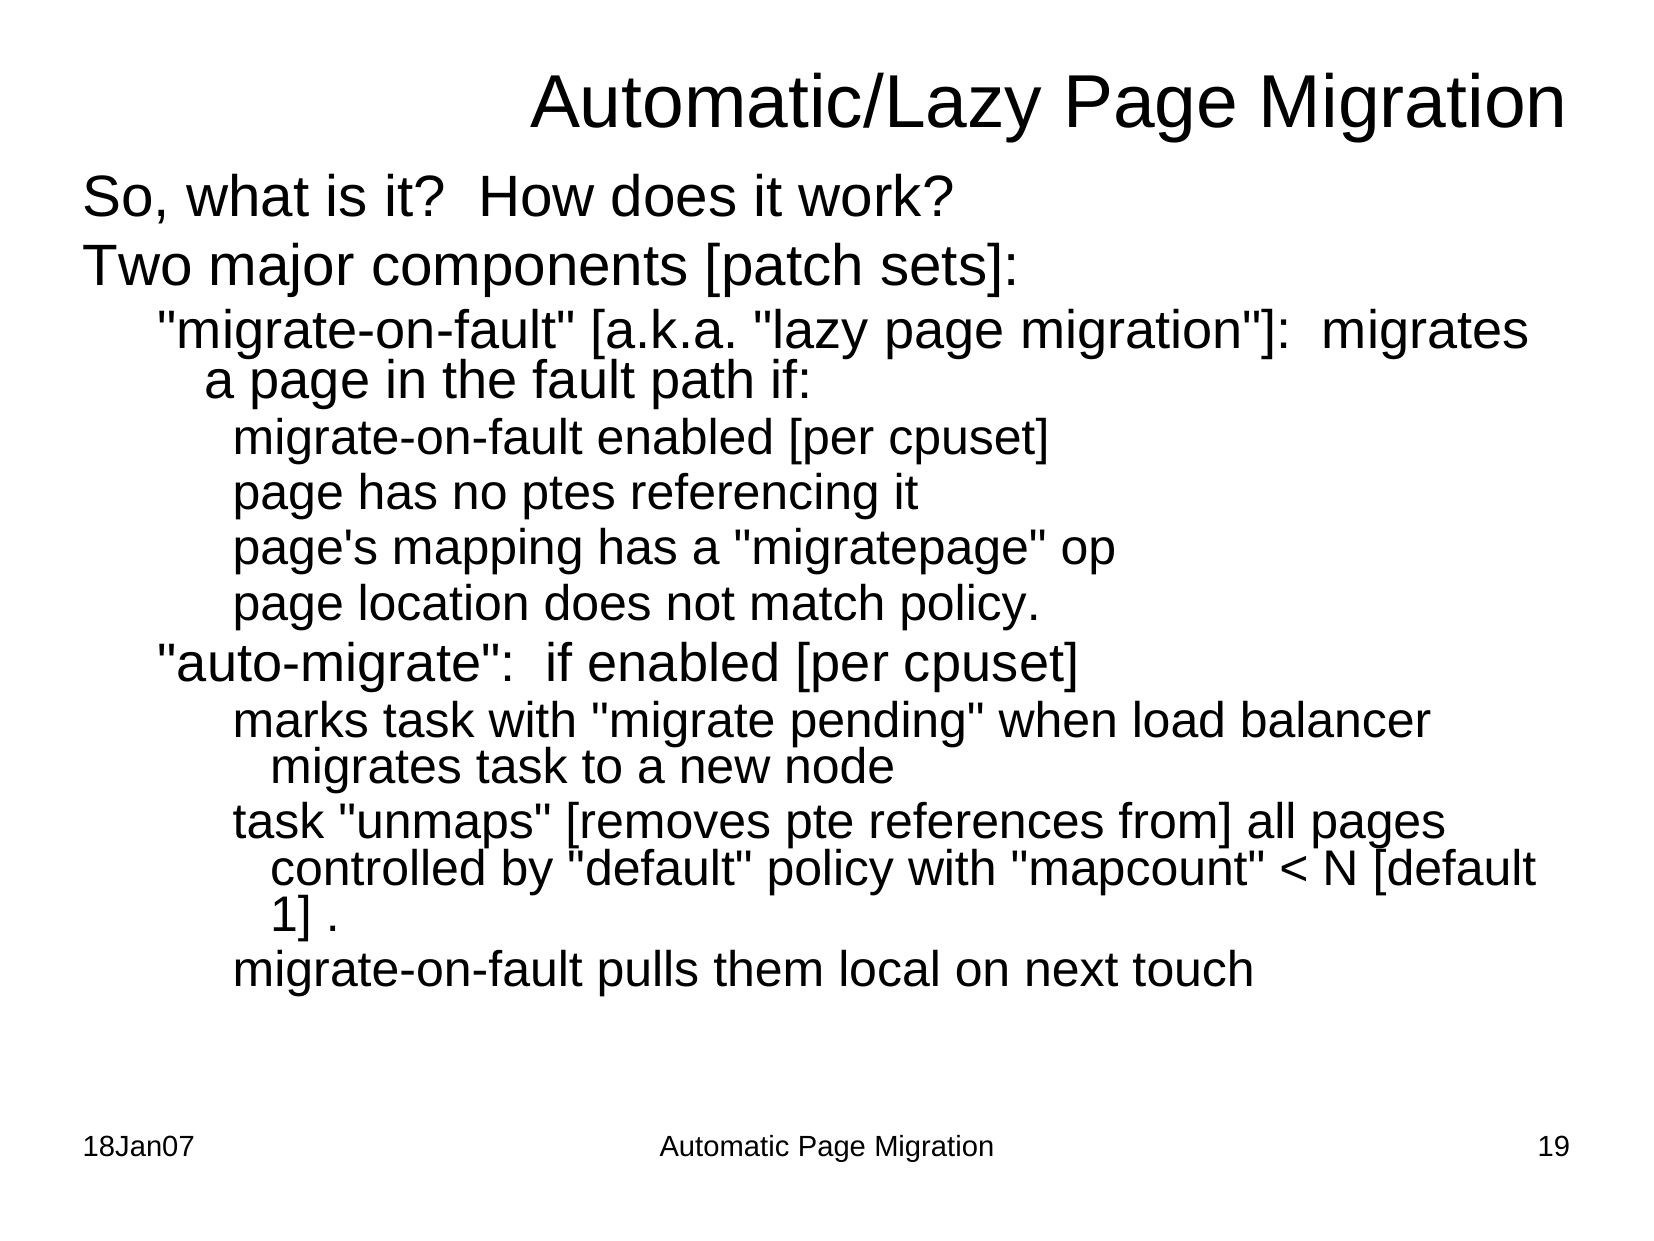

# Automatic/Lazy Page Migration
So, what is it? How does it work?
Two major components [patch sets]:
"migrate-on-fault" [a.k.a. "lazy page migration"]: migrates a page in the fault path if:
migrate-on-fault enabled [per cpuset]
page has no ptes referencing it
page's mapping has a "migratepage" op
page location does not match policy.
"auto-migrate": if enabled [per cpuset]
marks task with "migrate pending" when load balancer migrates task to a new node
task "unmaps" [removes pte references from] all pages controlled by "default" policy with "mapcount" < N [default 1] .
migrate-on-fault pulls them local on next touch
18Jan07
Automatic Page Migration
19